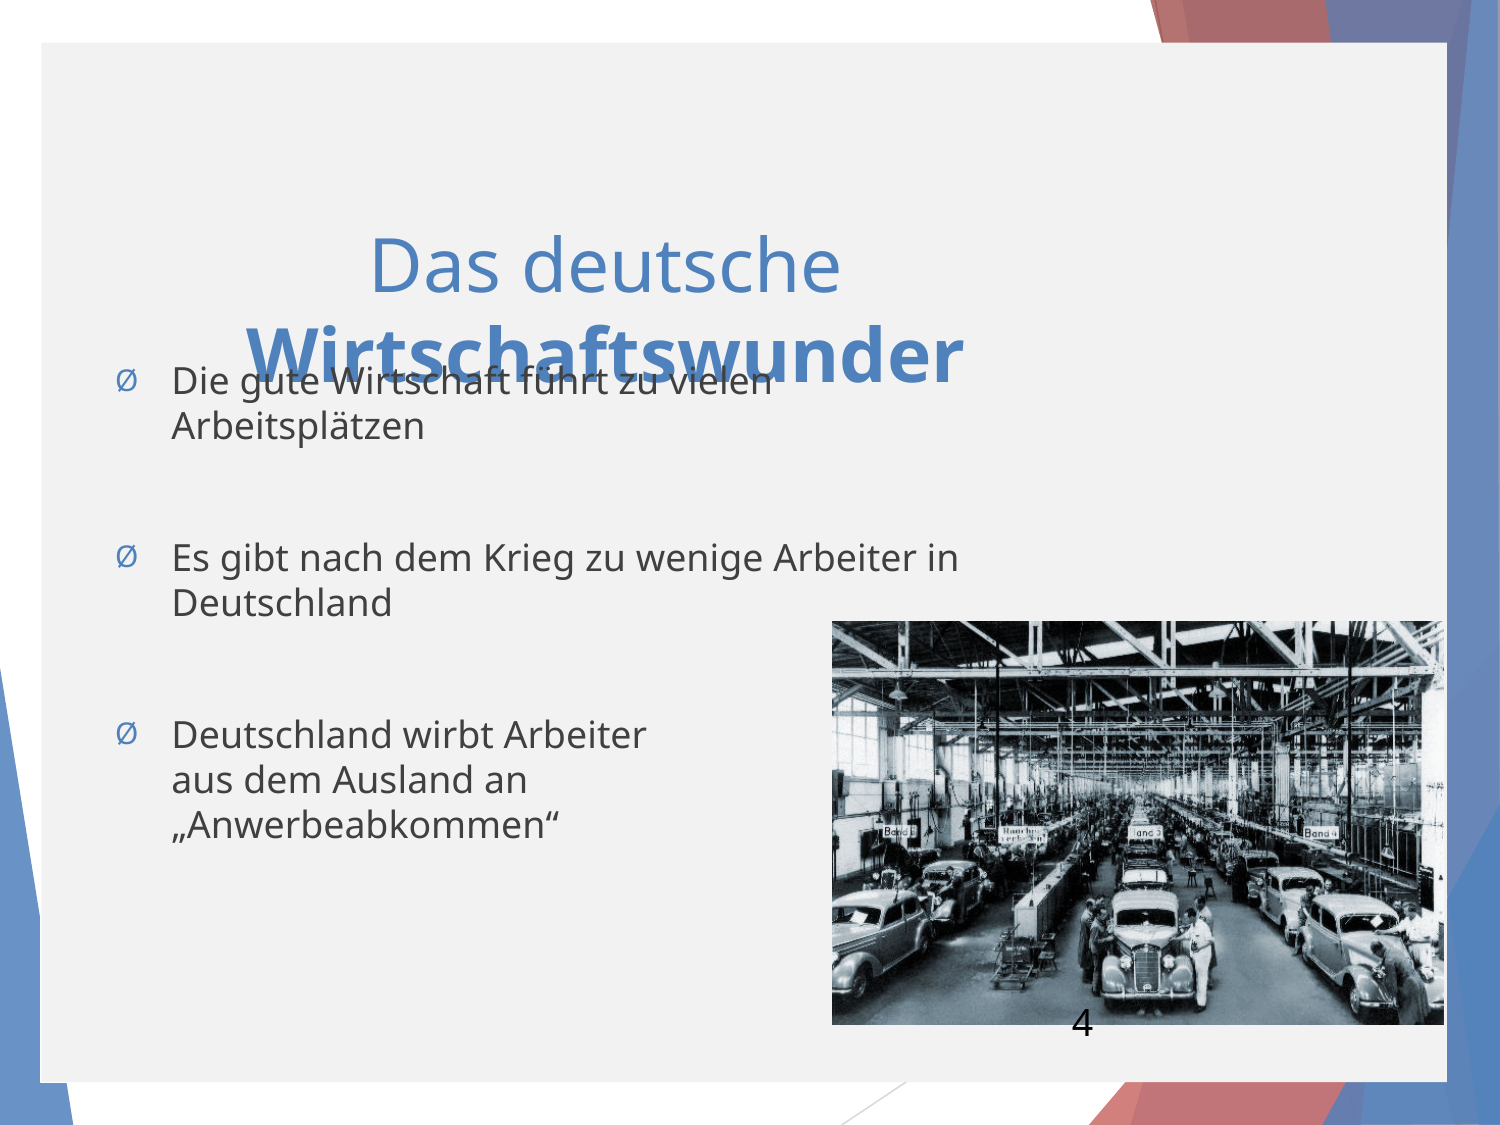

# Das deutsche Wirtschaftswunder
Die gute Wirtschaft führt zu vielen Arbeitsplätzen
Es gibt nach dem Krieg zu wenige Arbeiter in Deutschland
Deutschland wirbt Arbeiter
aus dem Ausland an
„Anwerbeabkommen“